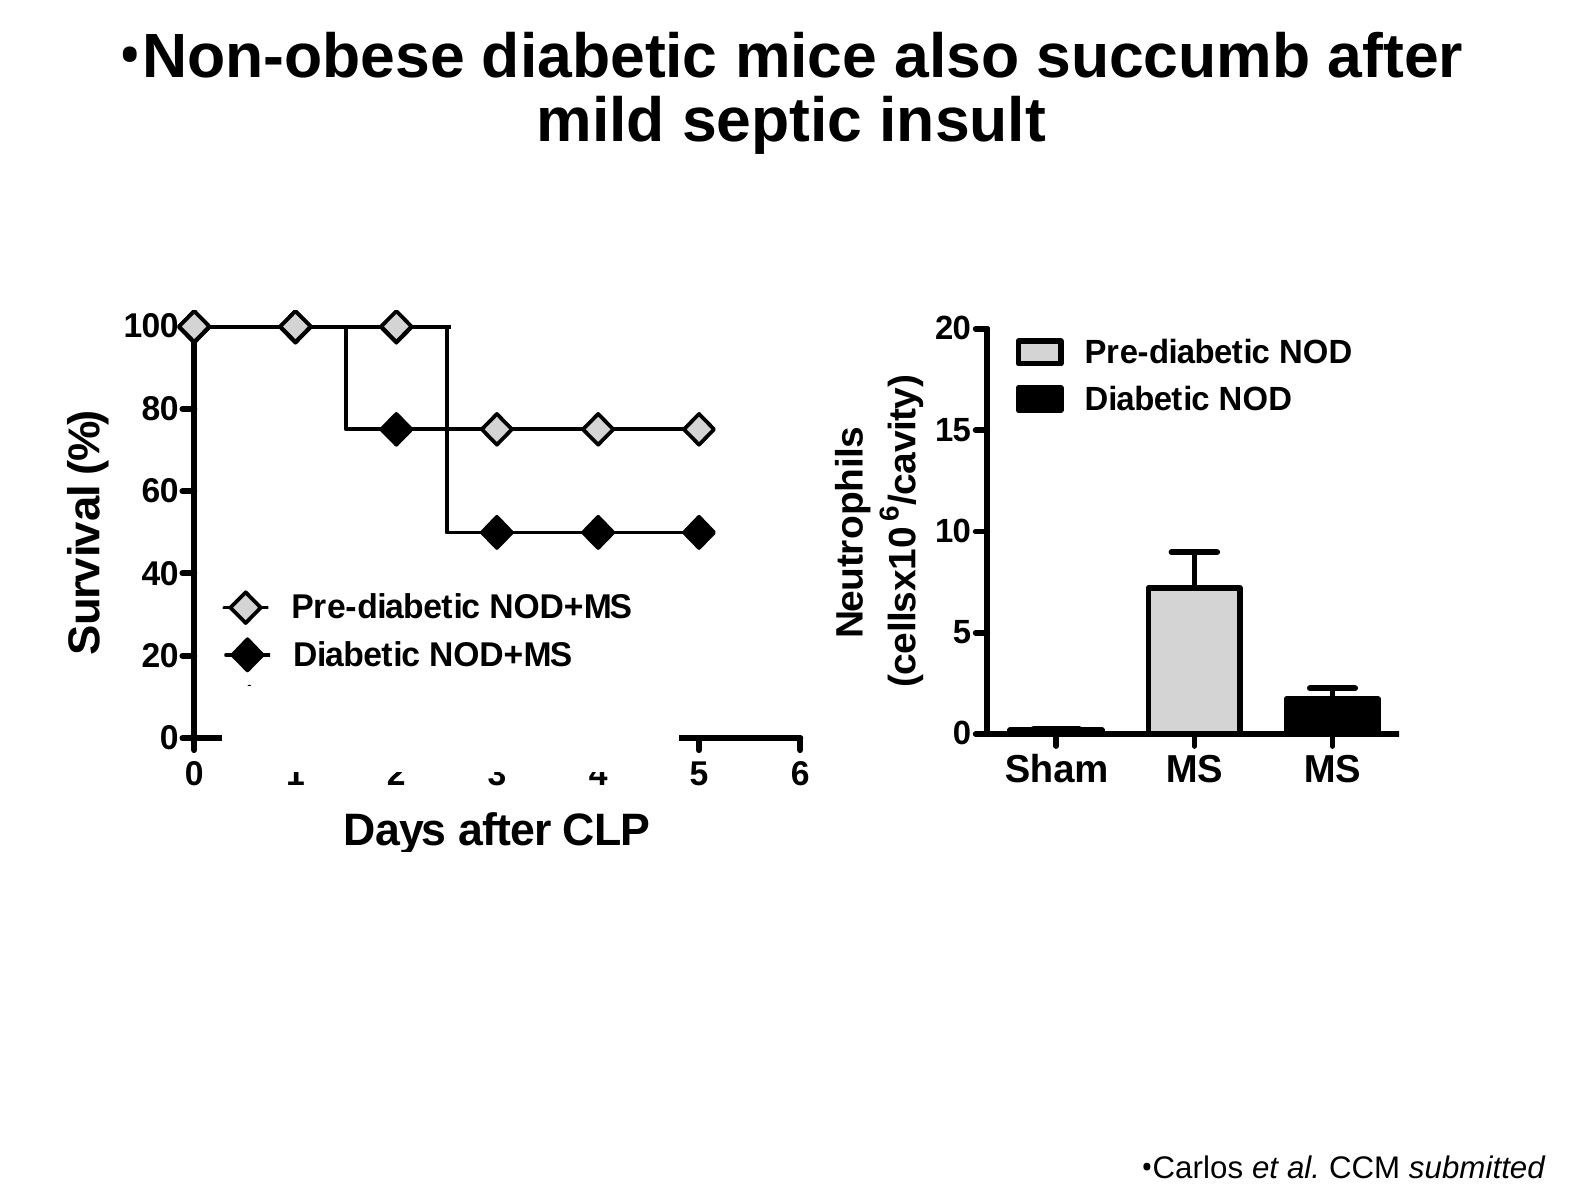

Non-obese diabetic mice also succumb after mild septic insult
Carlos et al. CCM submitted